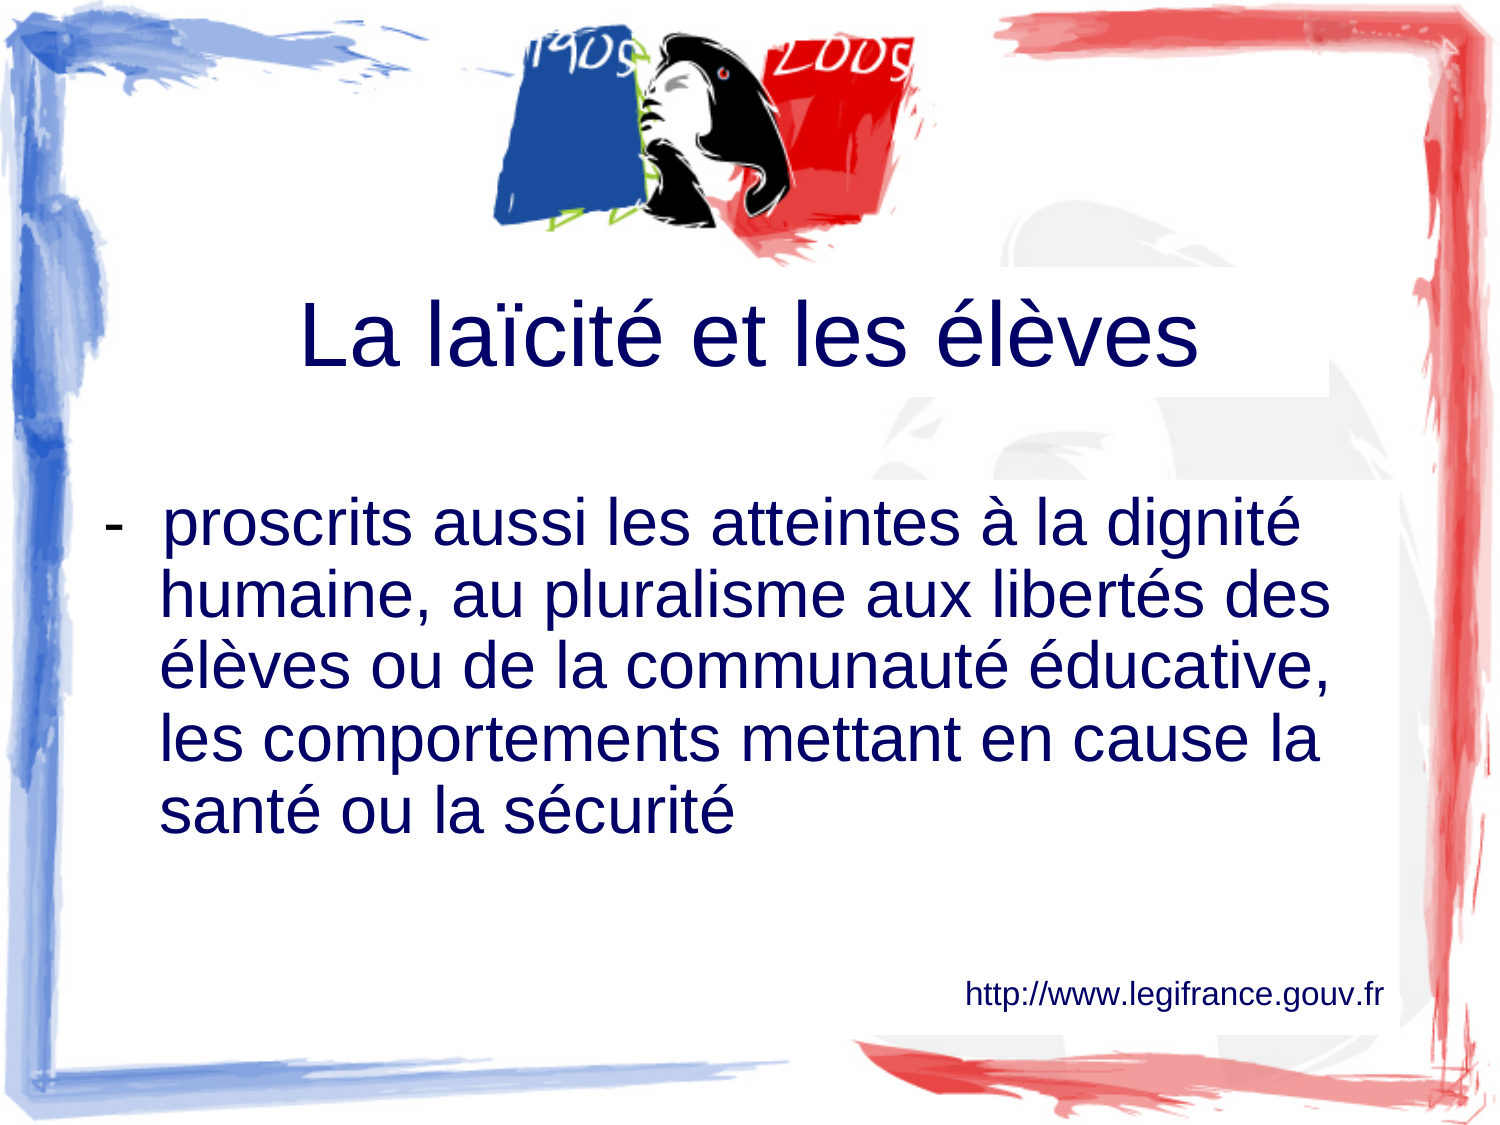

# La laïcité et les élèves
- proscrits aussi les atteintes à la dignité humaine, au pluralisme aux libertés des élèves ou de la communauté éducative, les comportements mettant en cause la santé ou la sécurité
 http://www.legifrance.gouv.fr